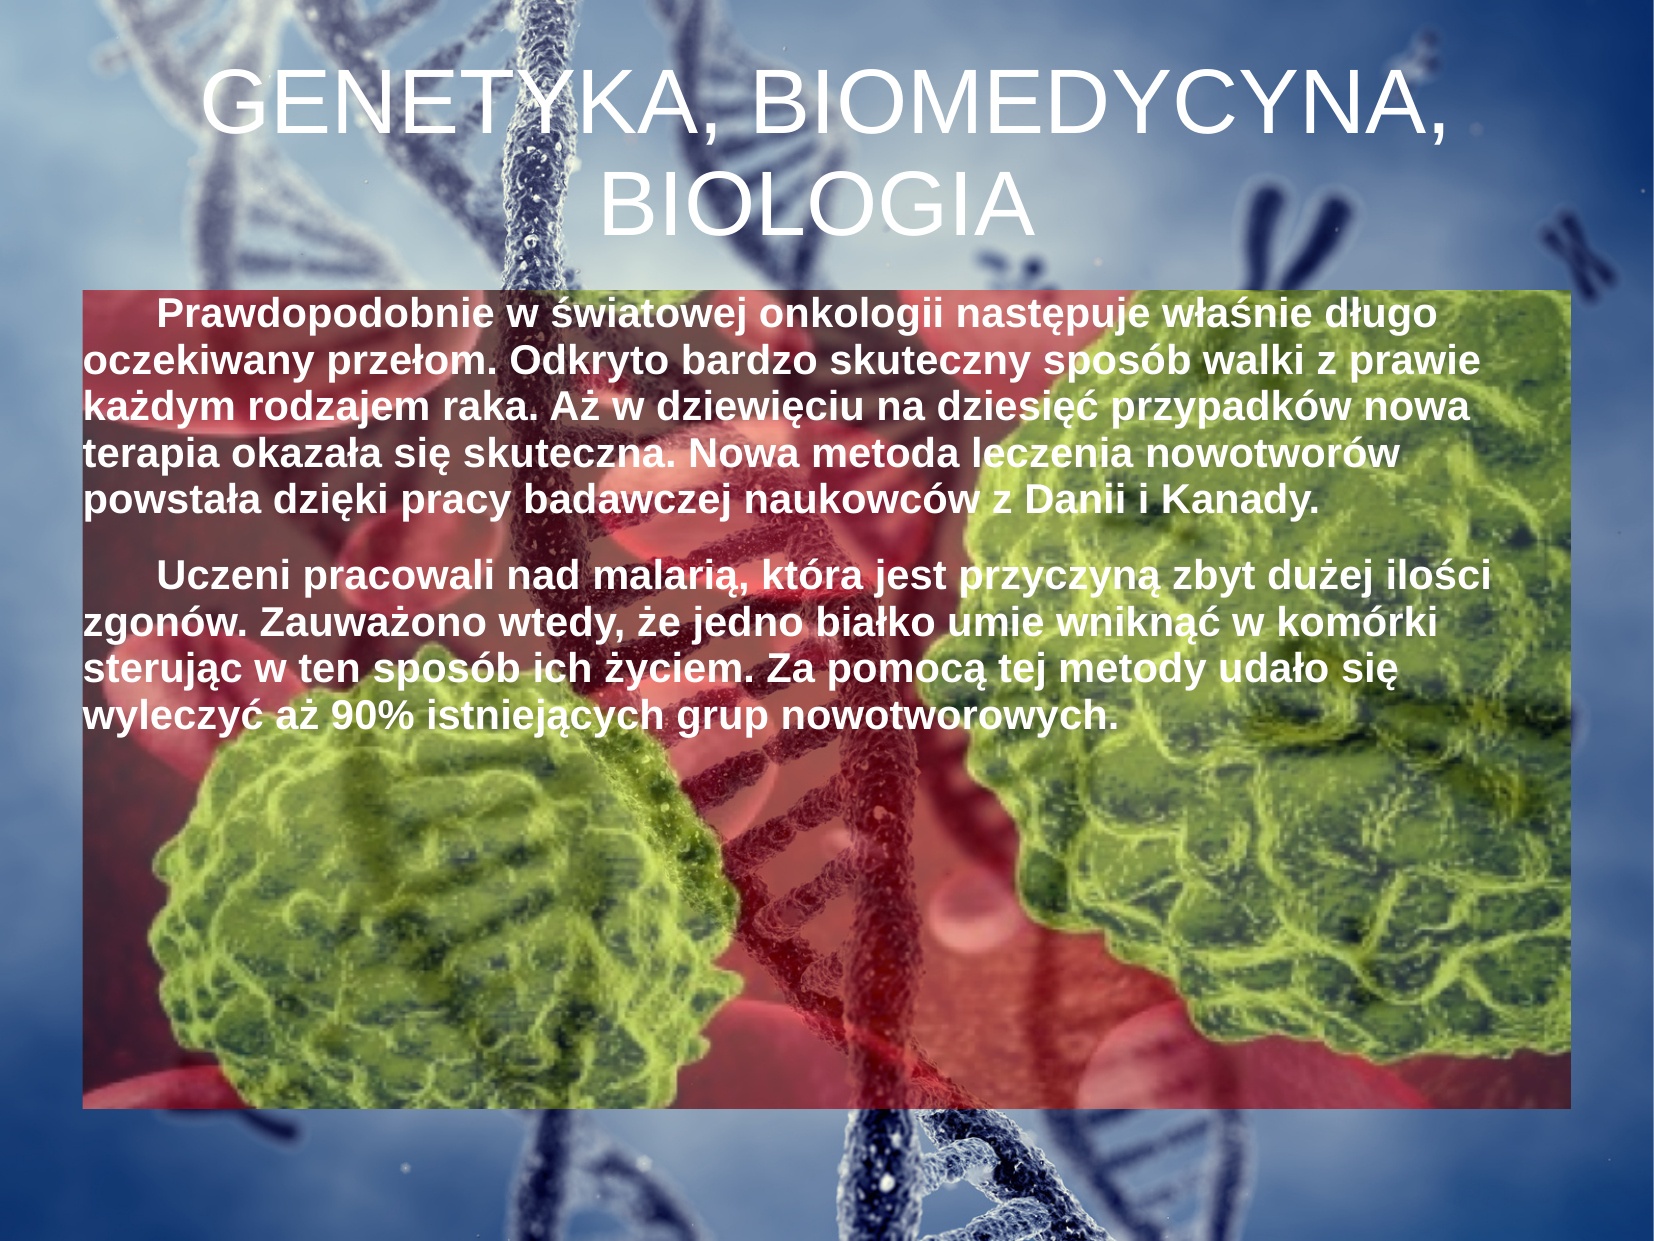

# GENETYKA, BIOMEDYCYNA, BIOLOGIA
 	Prawdopodobnie w światowej onkologii następuje właśnie długo oczekiwany przełom. Odkryto bardzo skuteczny sposób walki z prawie każdym rodzajem raka. Aż w dziewięciu na dziesięć przypadków nowa terapia okazała się skuteczna. Nowa metoda leczenia nowotworów powstała dzięki pracy badawczej naukowców z Danii i Kanady.
 	Uczeni pracowali nad malarią, która jest przyczyną zbyt dużej ilości zgonów. Zauważono wtedy, że jedno białko umie wniknąć w komórki sterując w ten sposób ich życiem. Za pomocą tej metody udało się wyleczyć aż 90% istniejących grup nowotworowych.